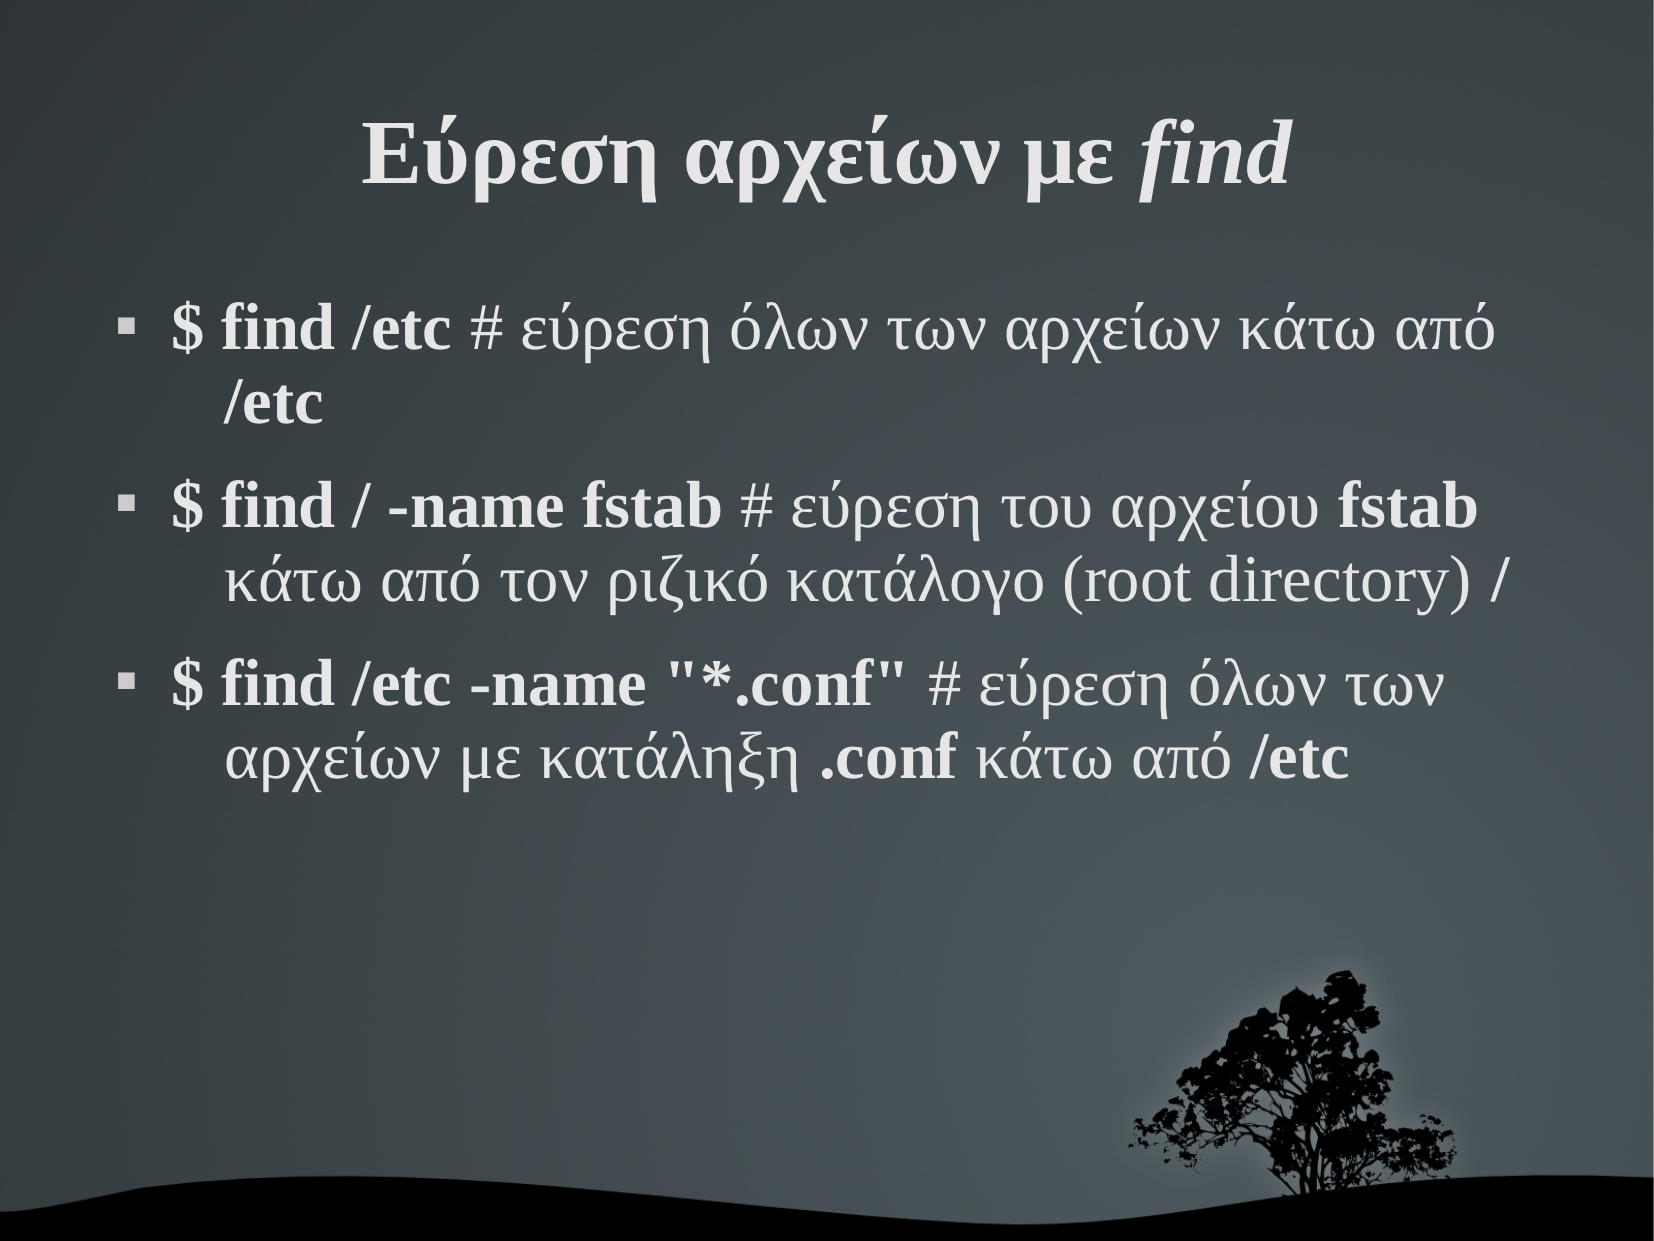

# Εύρεση αρχείων με find
$ find /etc # εύρεση όλων των αρχείων κάτω από /etc
$ find / -name fstab # εύρεση του αρχείου fstab κάτω από τον ριζικό κατάλογο (root directory) /
$ find /etc -name "*.conf" # εύρεση όλων των αρχείων με κατάληξη .conf κάτω από /etc